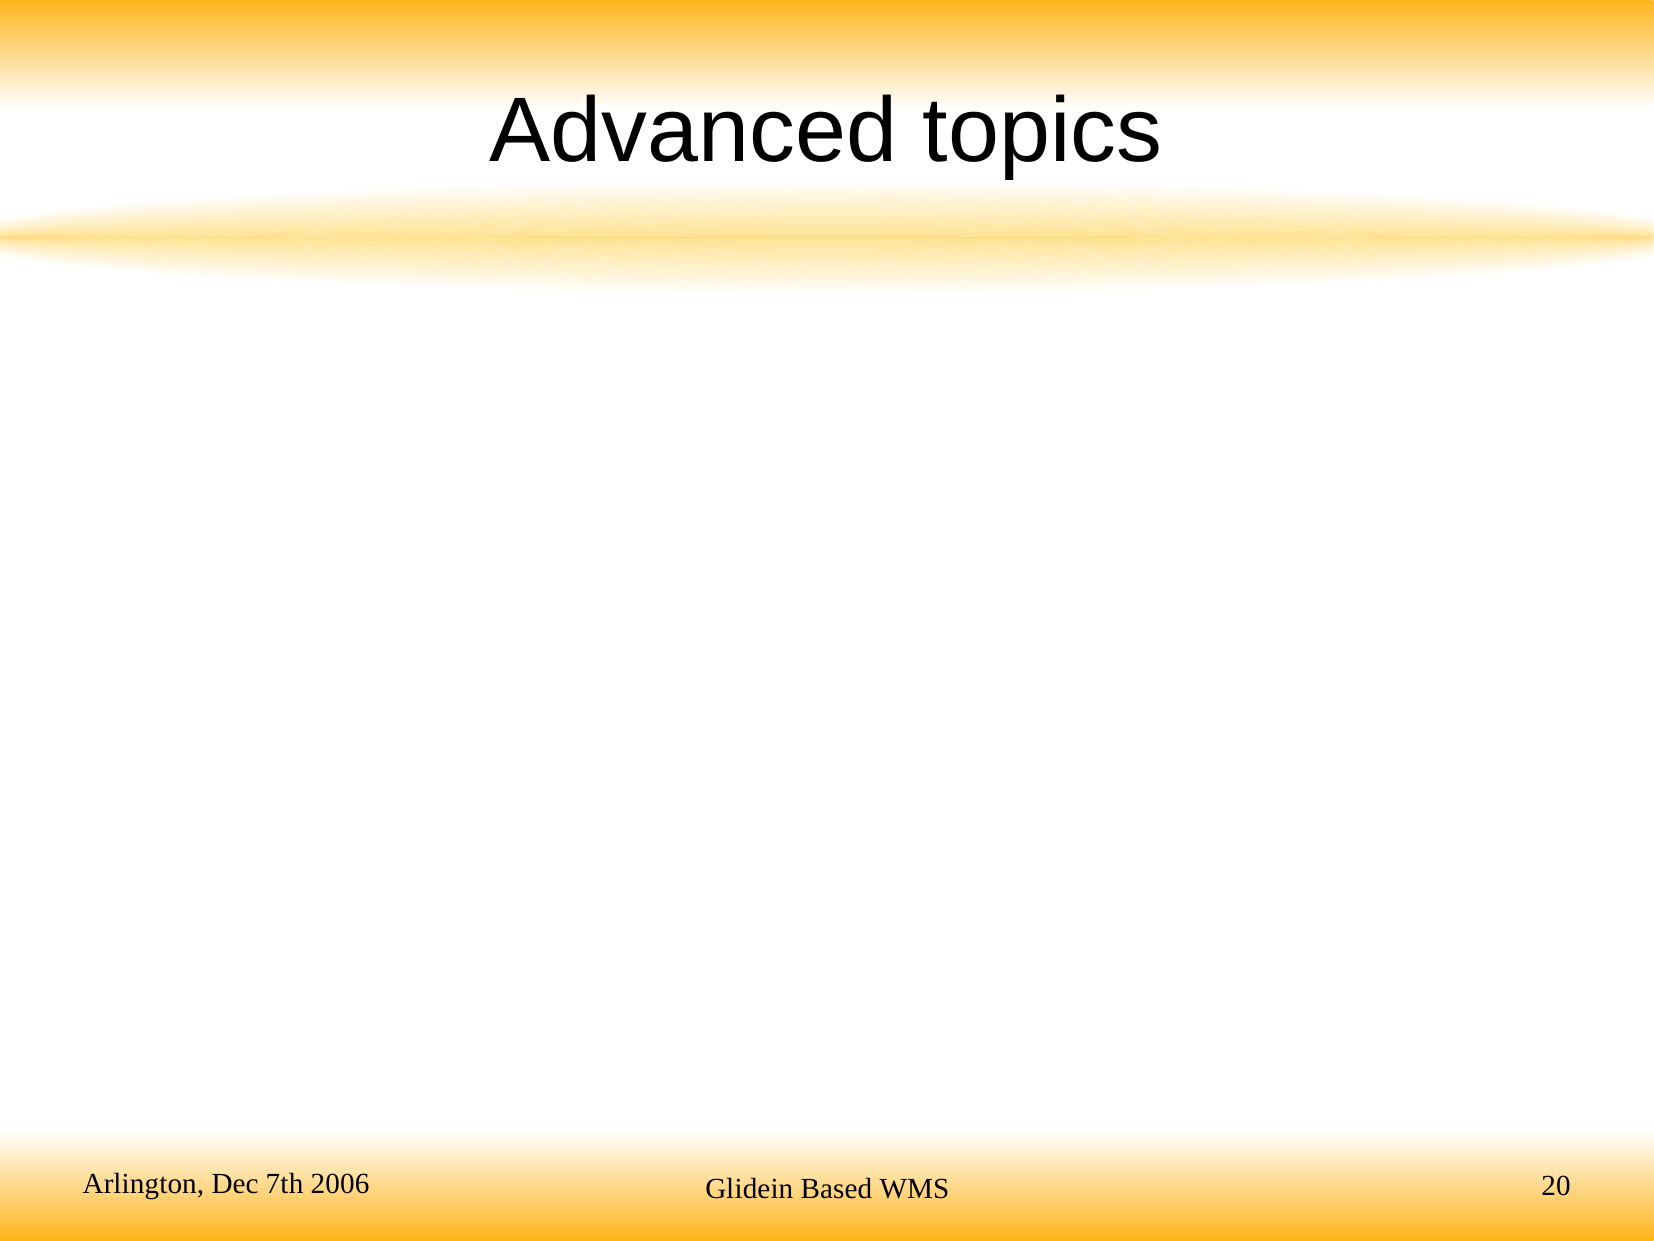

# Advanced topics
Arlington, Dec 7th 2006
20
Glidein Based WMS